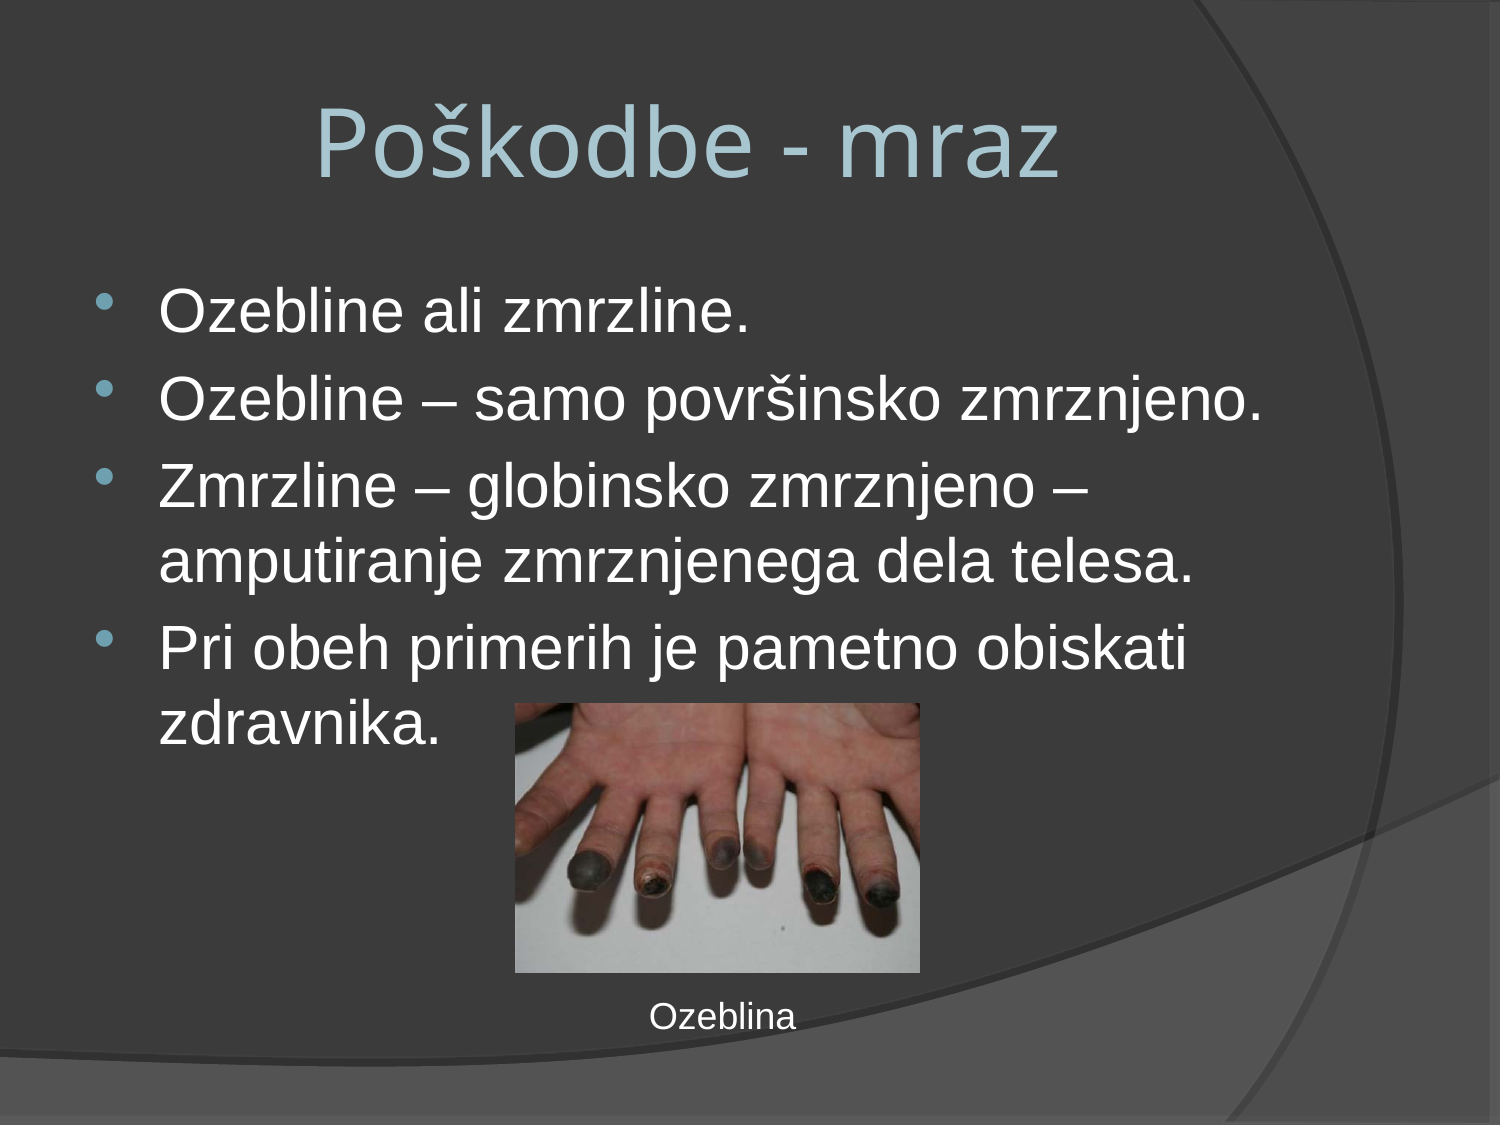

# Poškodbe - mraz
Ozebline ali zmrzline.
Ozebline – samo površinsko zmrznjeno.
Zmrzline – globinsko zmrznjeno – amputiranje zmrznjenega dela telesa.
Pri obeh primerih je pametno obiskati zdravnika.
Ozeblina